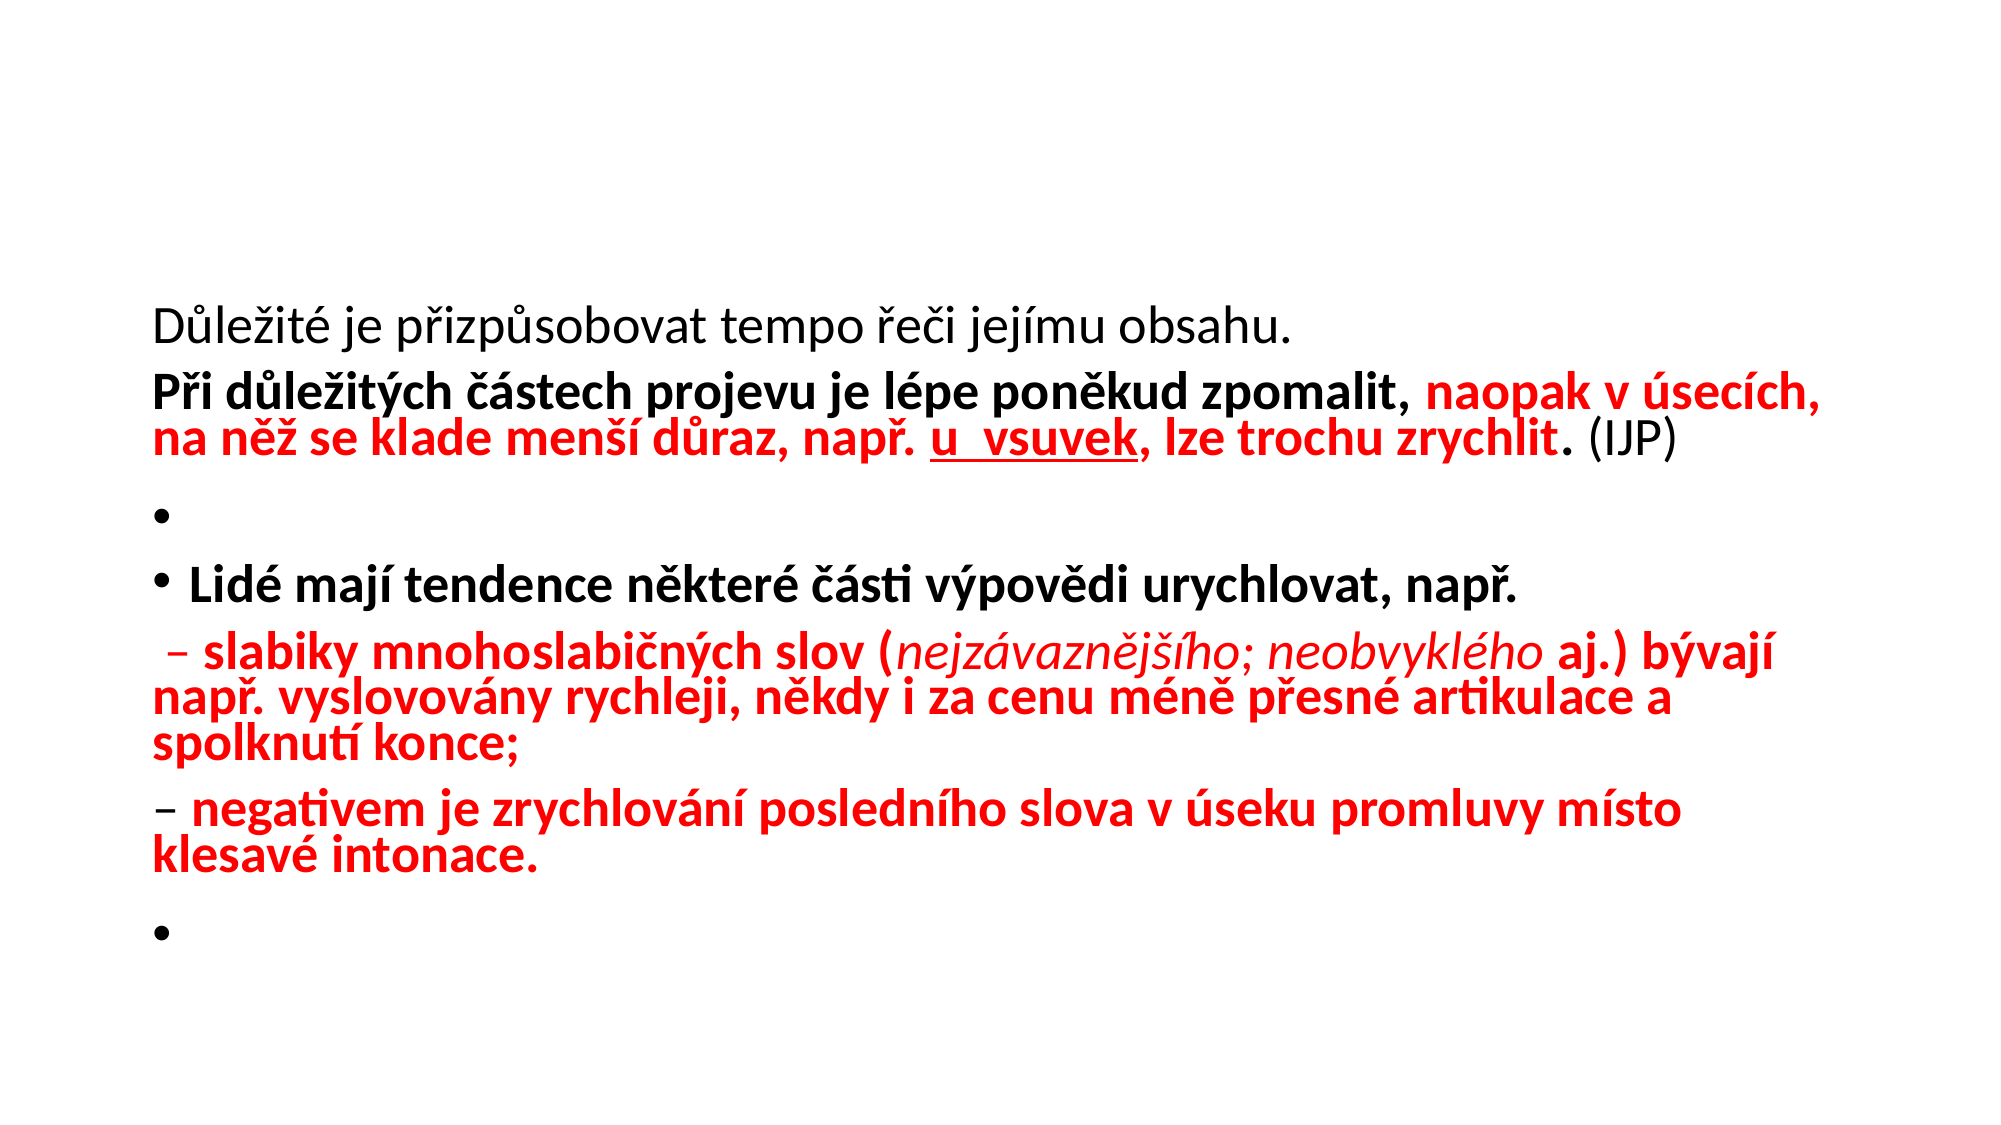

#
Důležité je přizpůsobovat tempo řeči jejímu obsahu.
Při důležitých částech projevu je lépe poněkud zpomalit, naopak v úsecích, na něž se klade menší důraz, např. u  vsuvek, lze trochu zrychlit. (IJP)
Lidé mají tendence některé části výpovědi urychlovat, např.
 – slabiky mnohoslabičných slov (nejzávaznějšího; neobvyklého aj.) bývají např. vyslovovány rychleji, někdy i za cenu méně přesné artikulace a spolknutí konce;
– negativem je zrychlování posledního slova v úseku promluvy místo klesavé intonace.